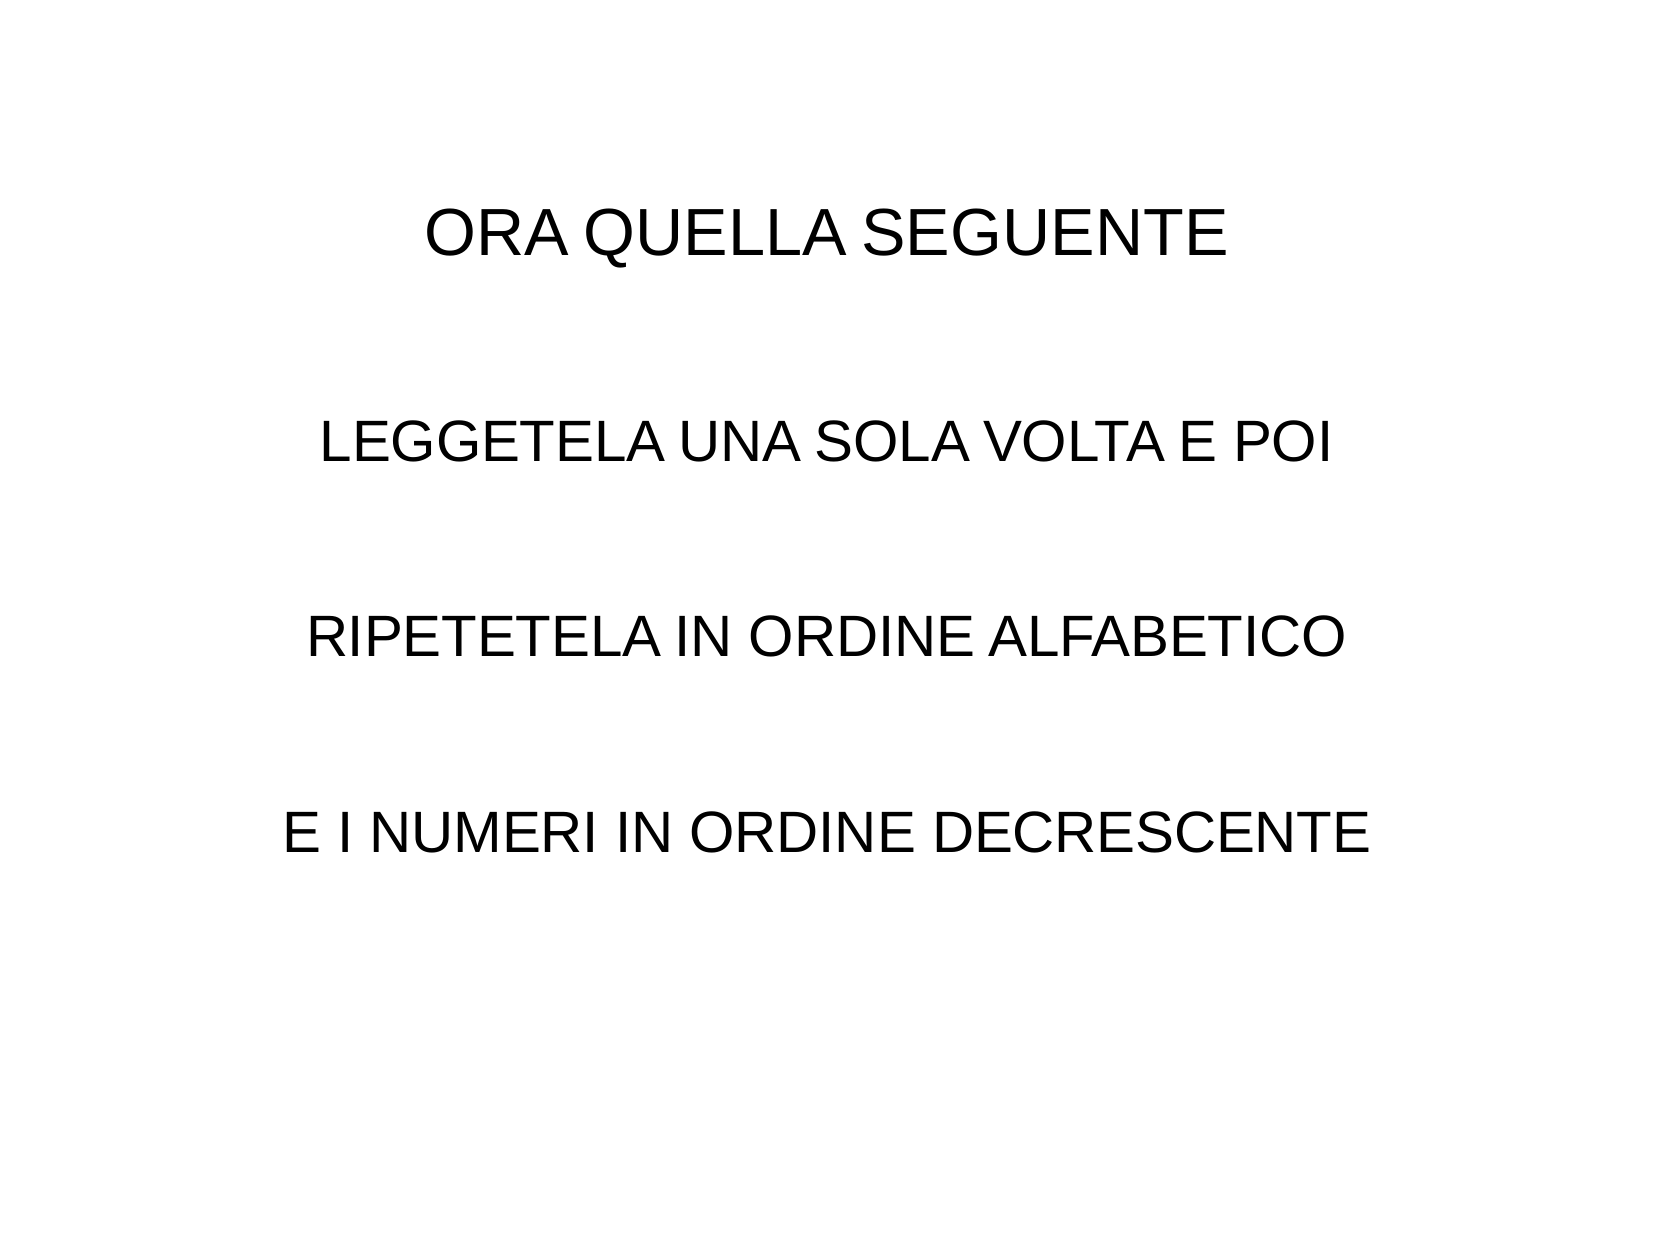

# ORA QUELLA SEGUENTE
LEGGETELA UNA SOLA VOLTA E POI
RIPETETELA IN ORDINE ALFABETICO
E I NUMERI IN ORDINE DECRESCENTE